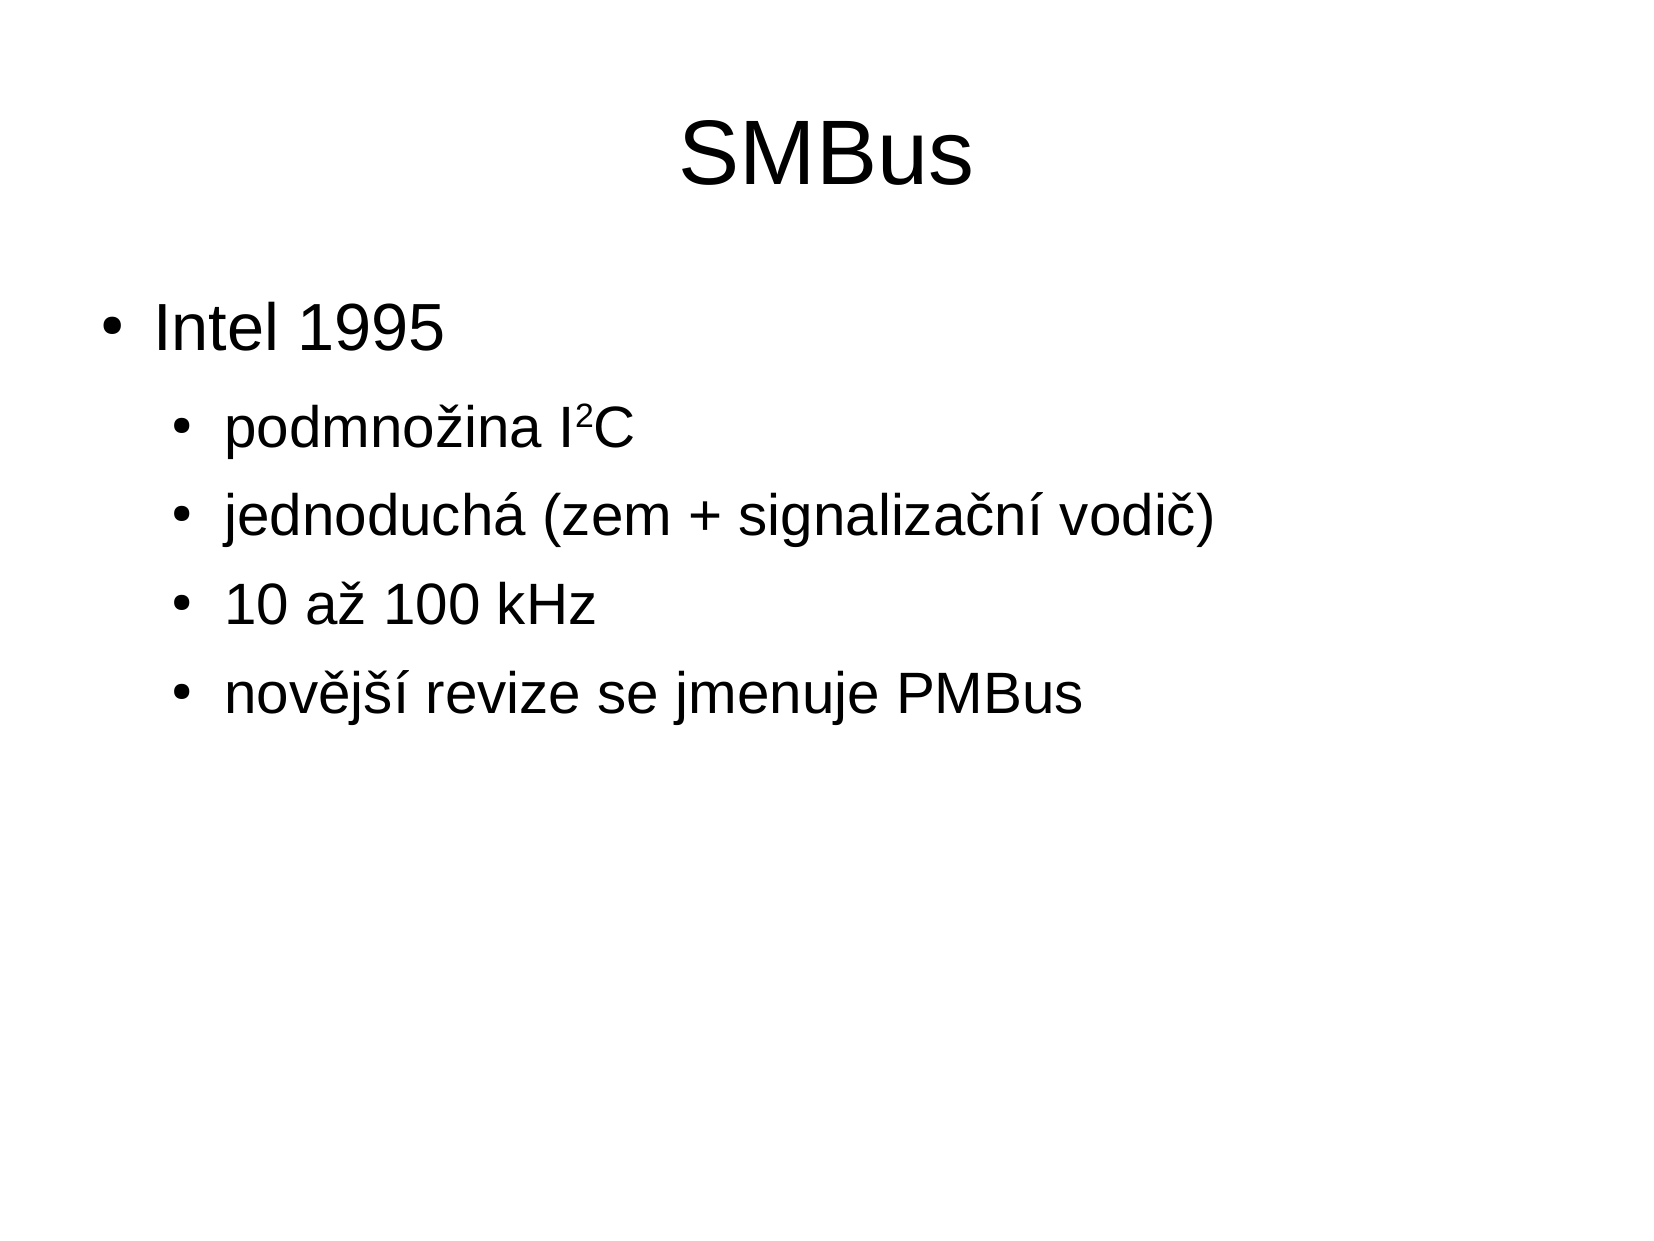

# SMBus
Intel 1995
podmnožina I2C
jednoduchá (zem + signalizační vodič)
10 až 100 kHz
novější revize se jmenuje PMBus